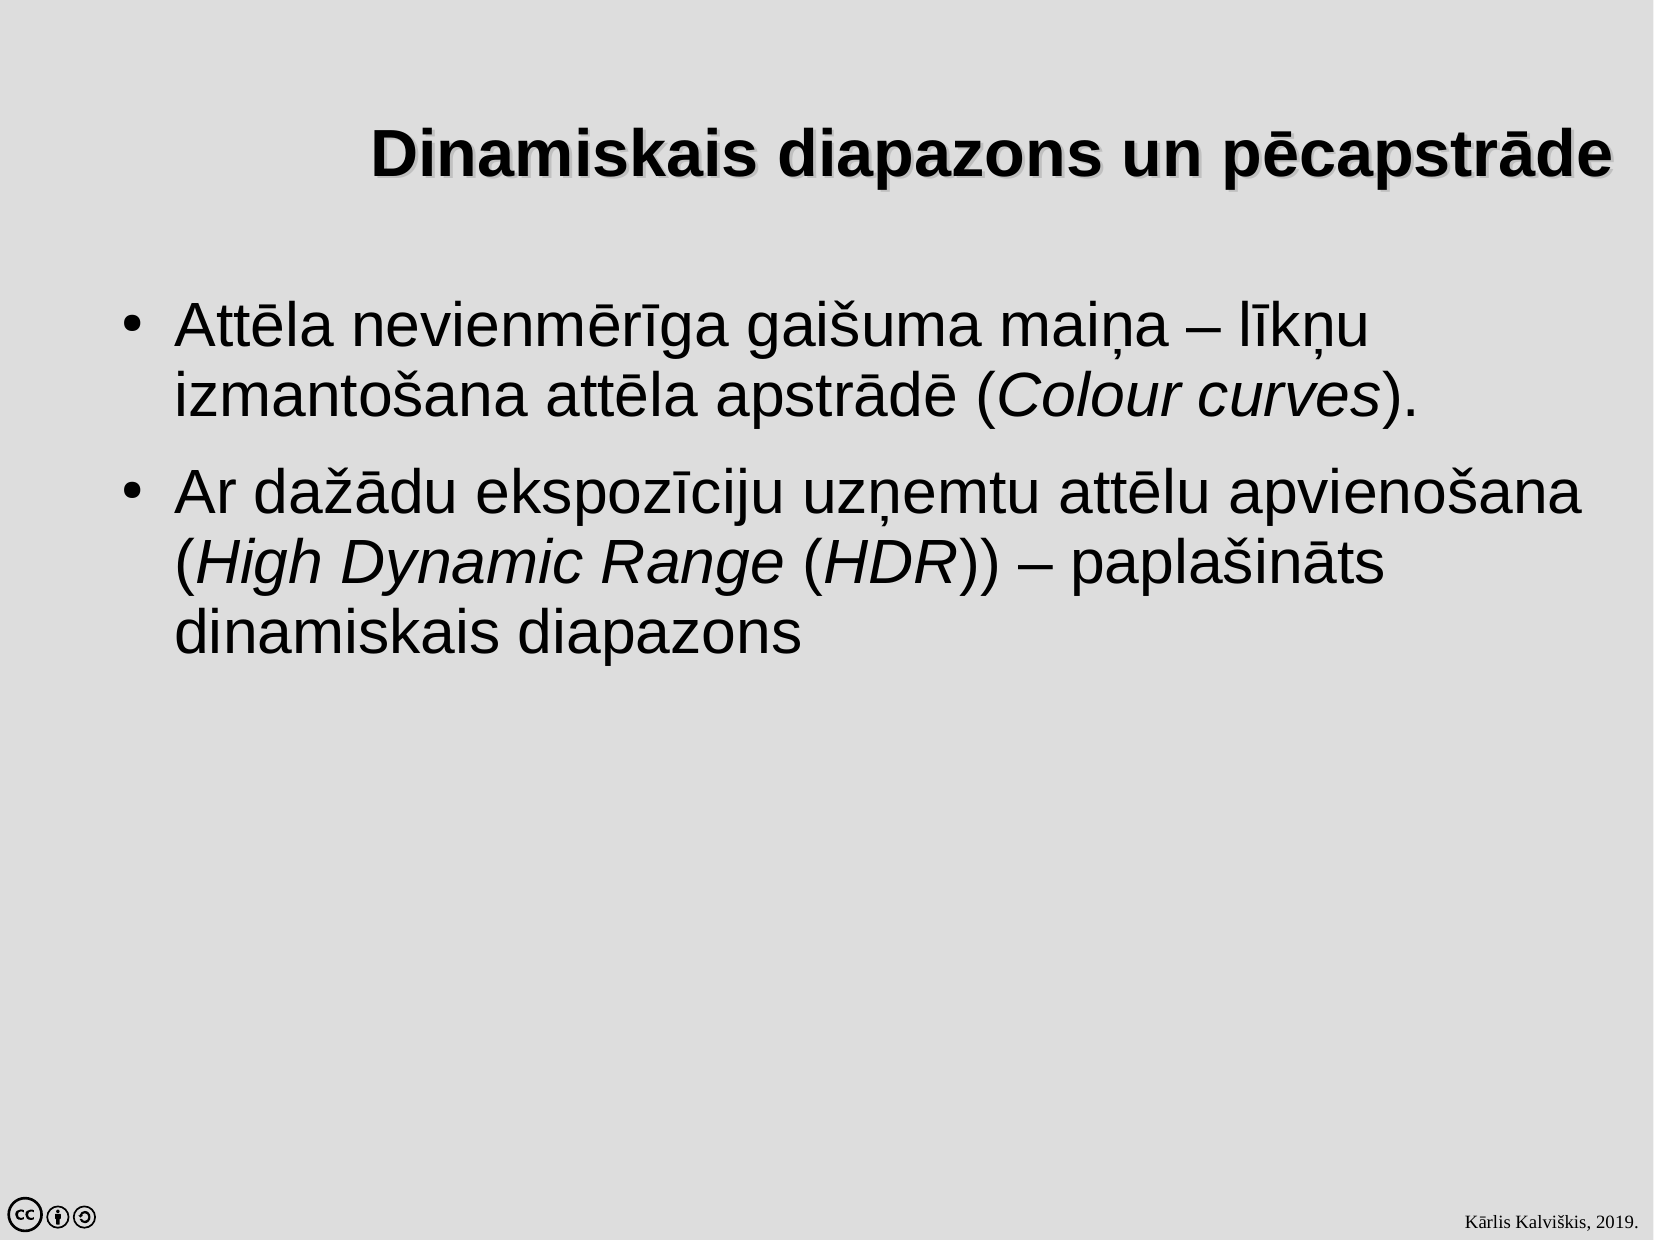

# Dinamiskais diapazons un pēcapstrāde
Attēla nevienmērīga gaišuma maiņa – līkņu izmantošana attēla apstrādē (Colour curves).
Ar dažādu ekspozīciju uzņemtu attēlu apvienošana (High Dynamic Range (HDR)) – paplašināts dinamiskais diapazons